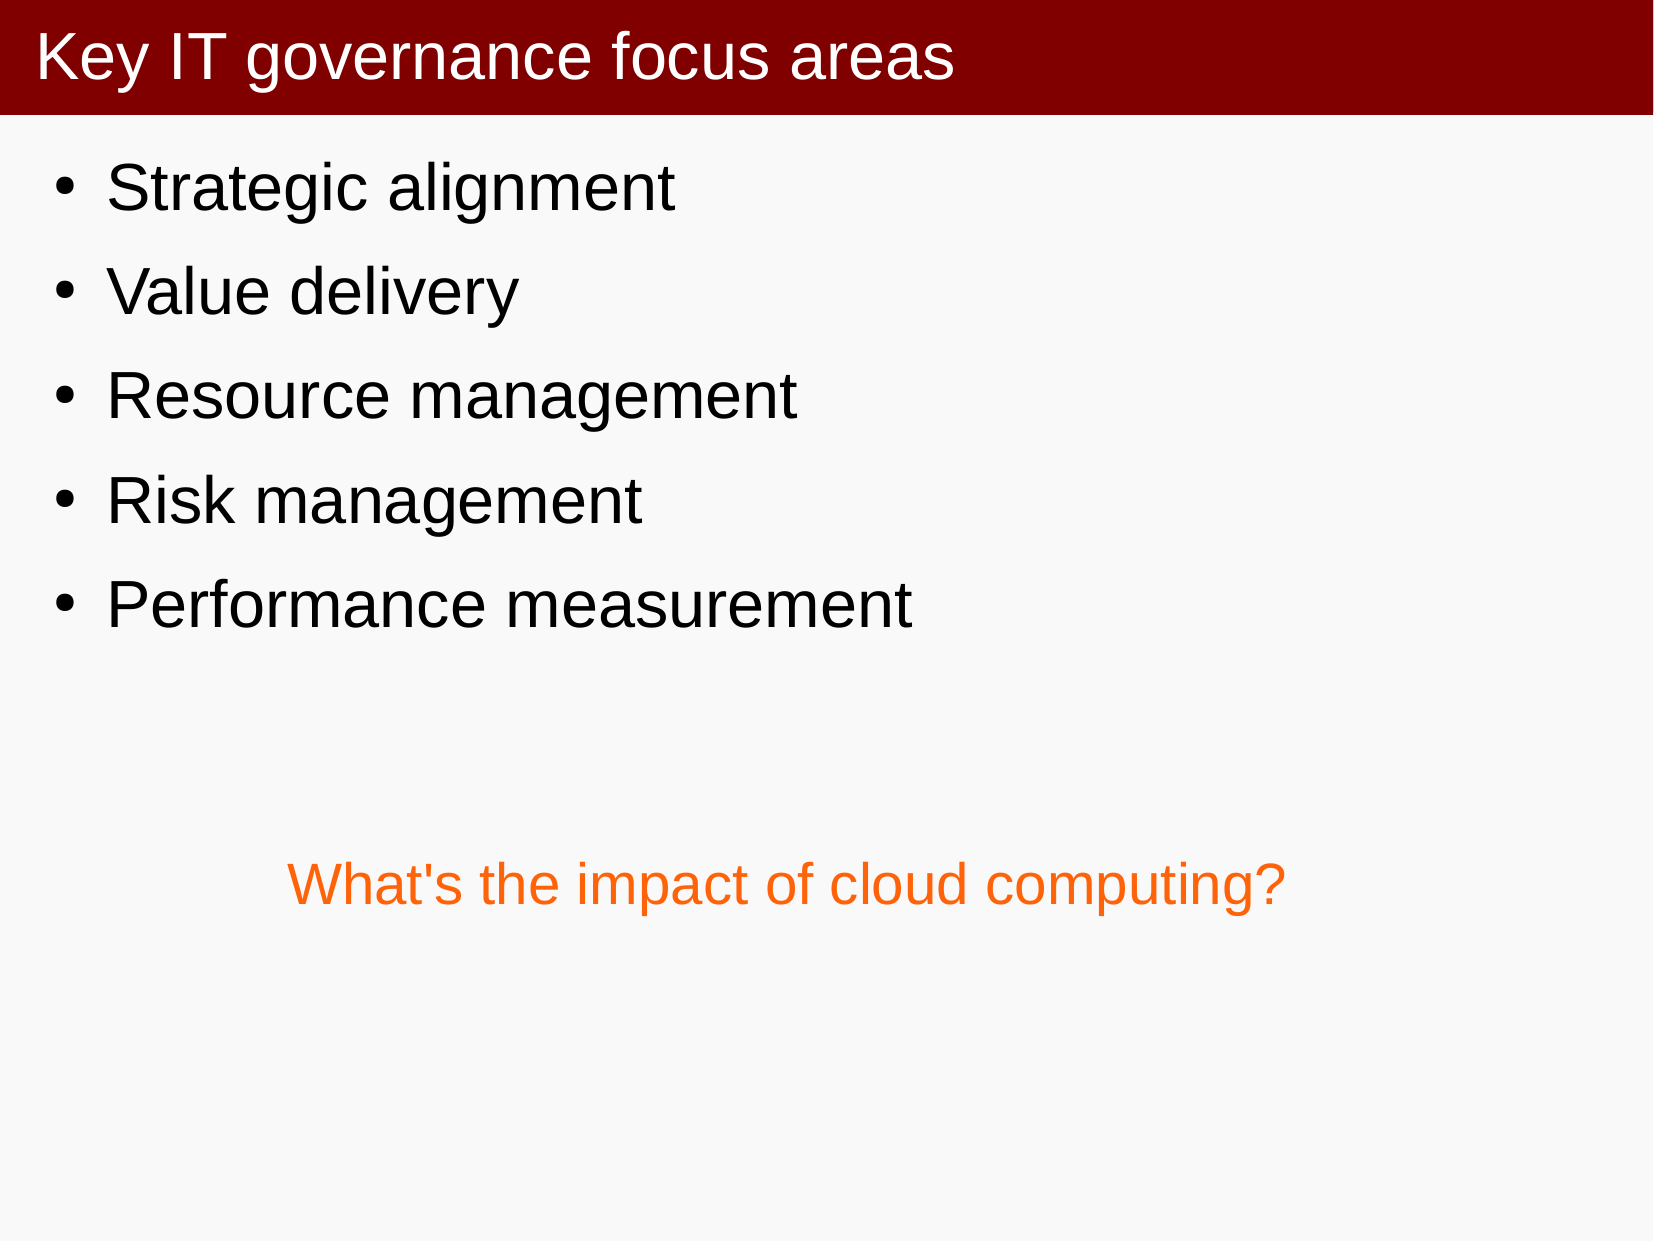

# Key IT governance focus areas
Strategic alignment
Value delivery
Resource management
Risk management
Performance measurement
What's the impact of cloud computing?